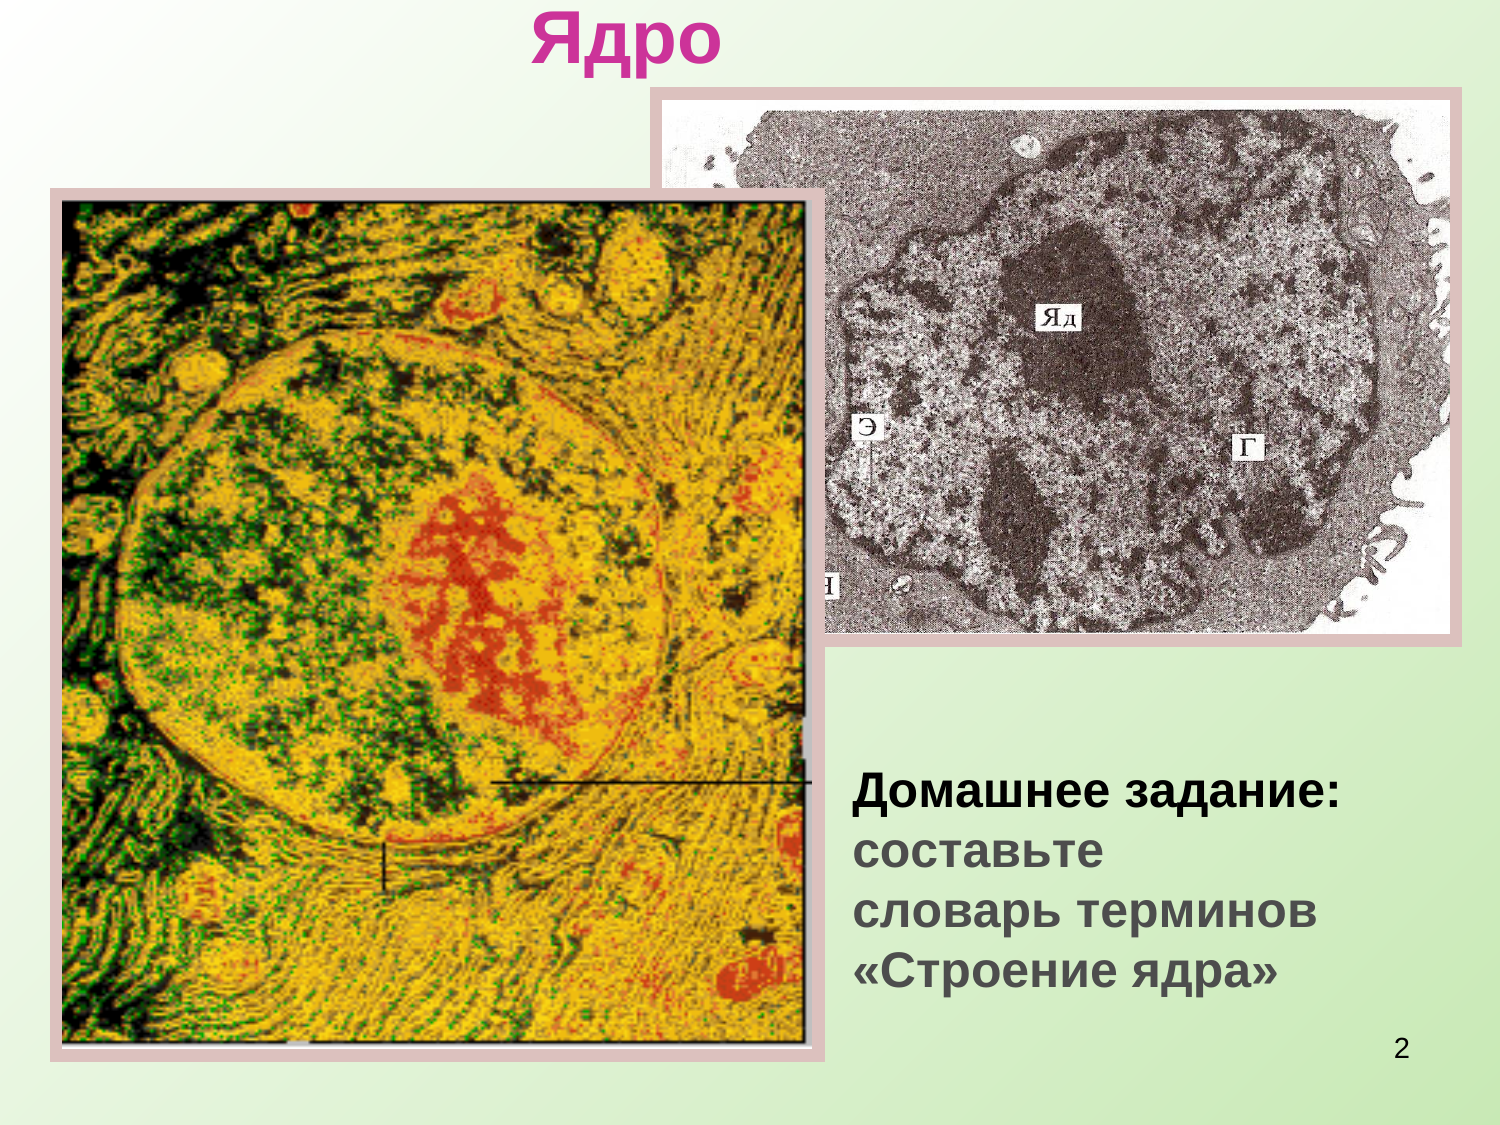

# Ядро
Домашнее задание:
составьте
словарь терминов «Строение ядра»
2